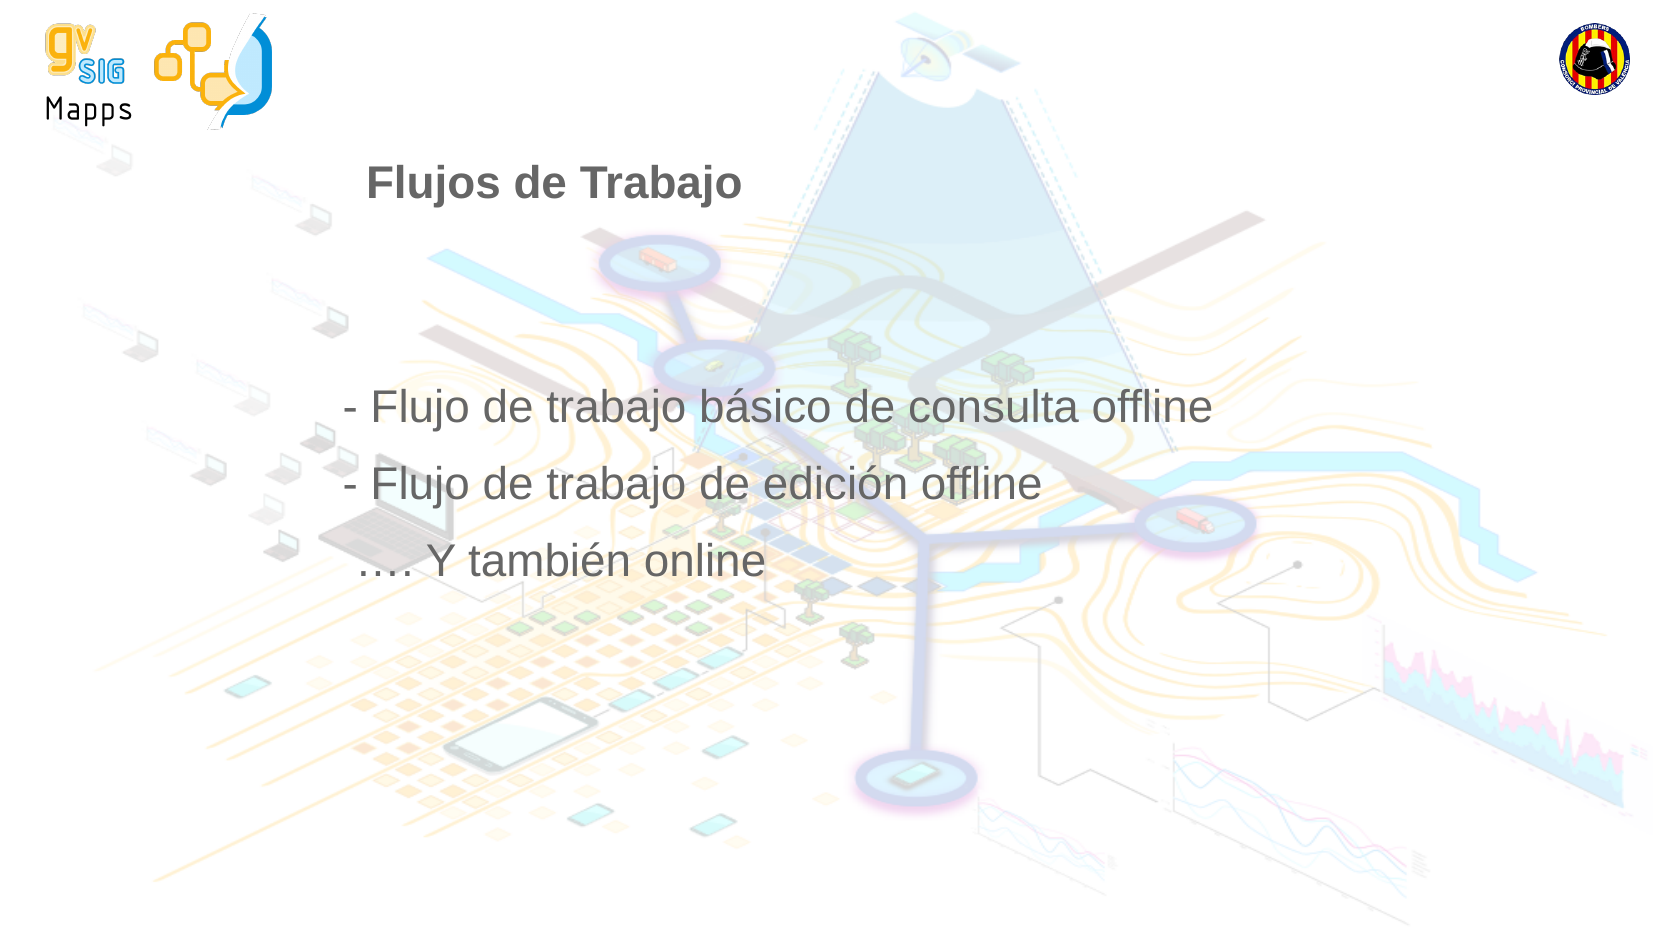

Flujos de Trabajo
# - Flujo de trabajo básico de consulta offline - Flujo de trabajo de edición offline …. Y también online